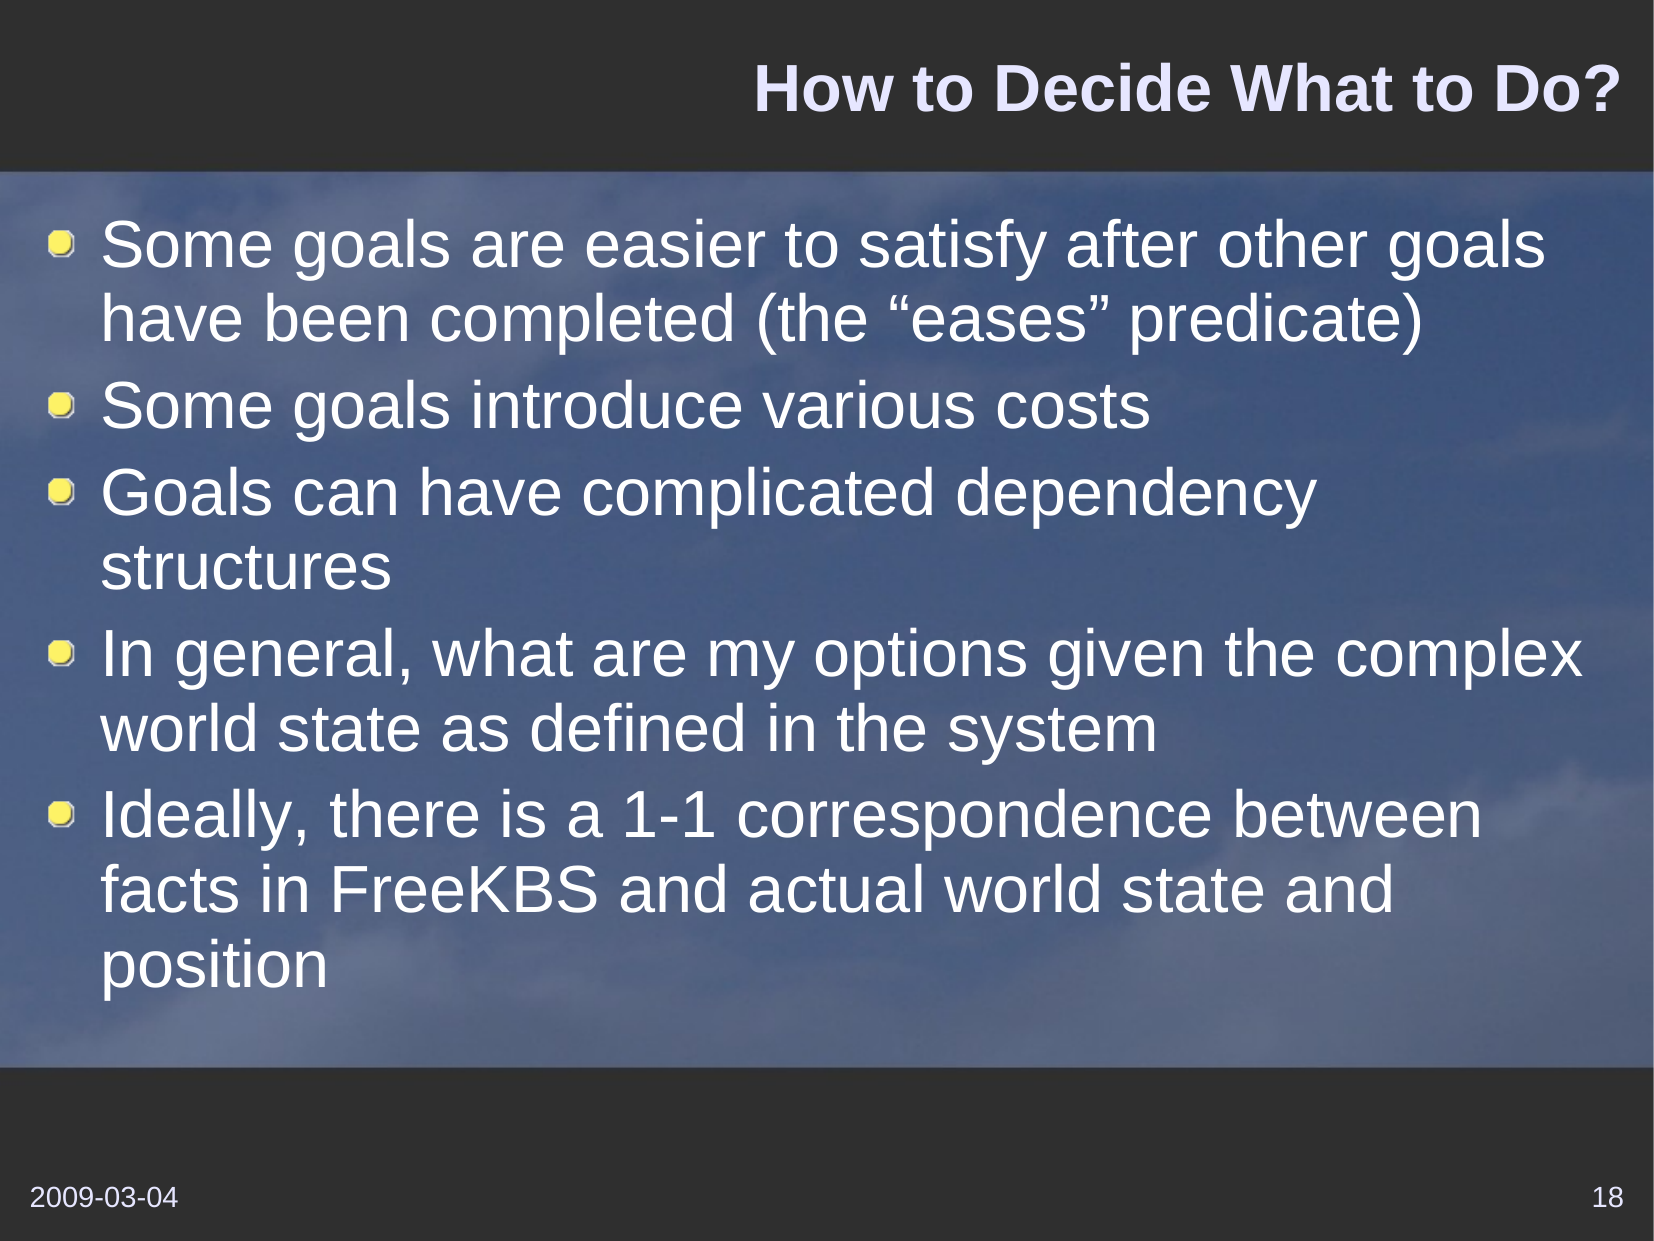

# How to Decide What to Do?
Some goals are easier to satisfy after other goals have been completed (the “eases” predicate)
Some goals introduce various costs
Goals can have complicated dependency structures
In general, what are my options given the complex world state as defined in the system
Ideally, there is a 1-1 correspondence between facts in FreeKBS and actual world state and position
2009-03-04
18